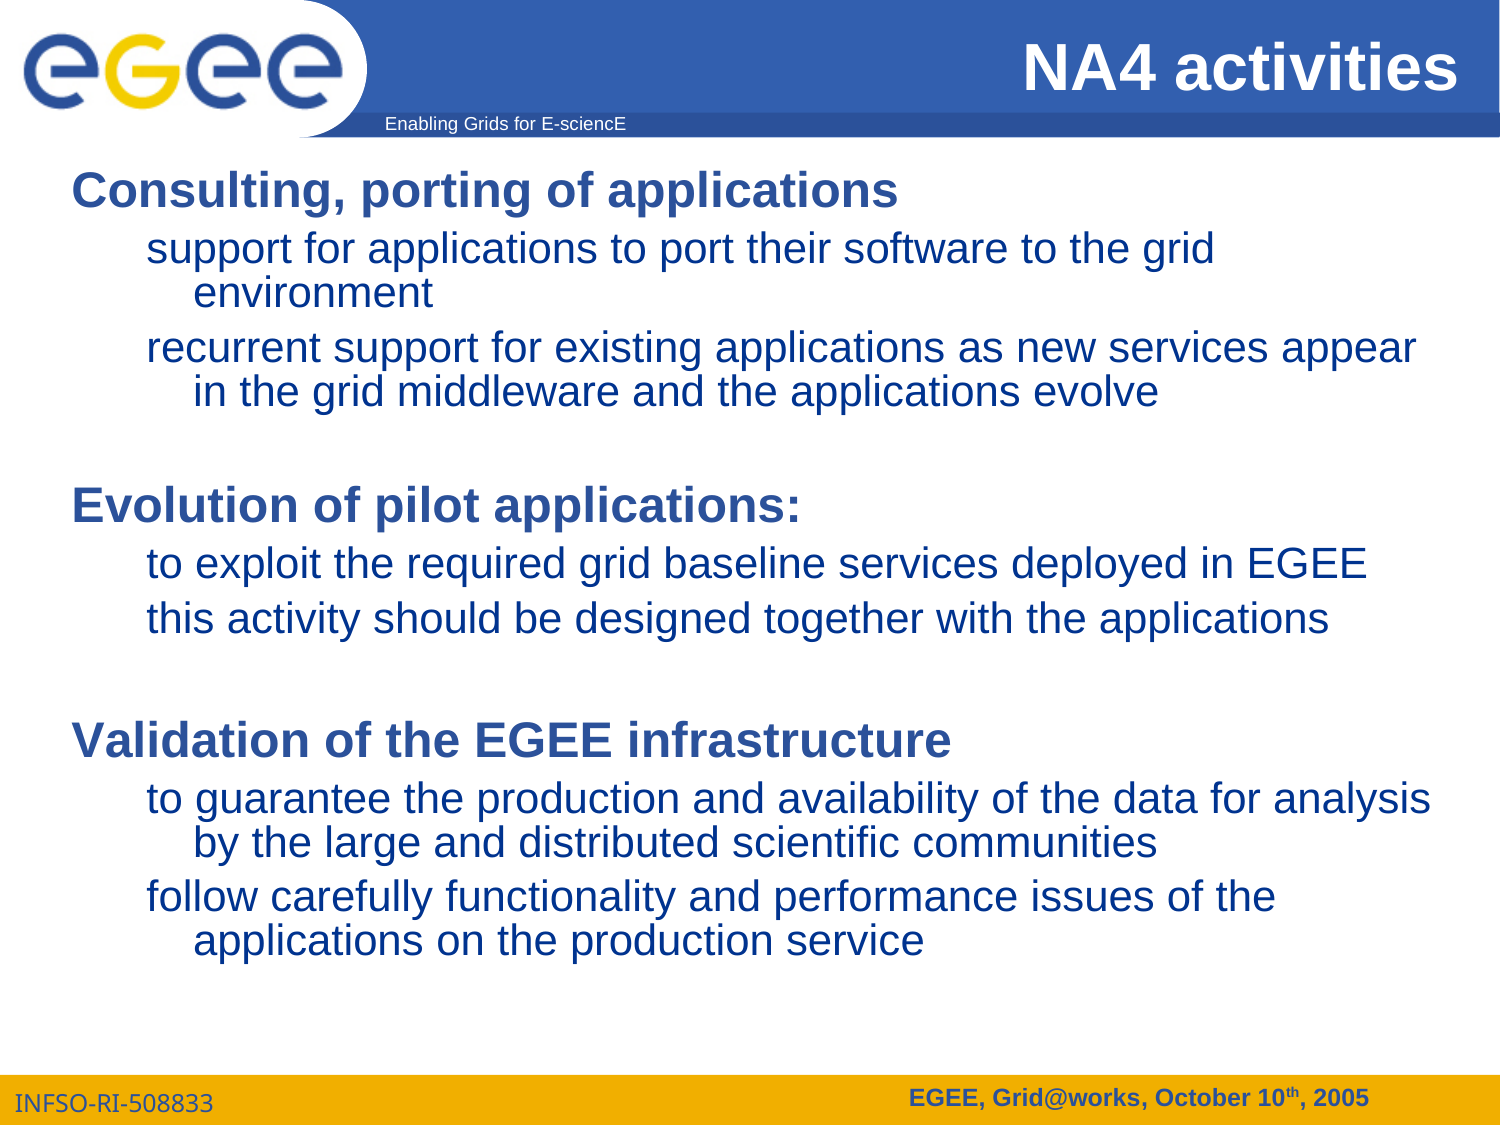

# NA4 activities
Consulting, porting of applications
support for applications to port their software to the grid environment
recurrent support for existing applications as new services appear in the grid middleware and the applications evolve
Evolution of pilot applications:
to exploit the required grid baseline services deployed in EGEE
this activity should be designed together with the applications
Validation of the EGEE infrastructure
to guarantee the production and availability of the data for analysis by the large and distributed scientific communities
follow carefully functionality and performance issues of the applications on the production service